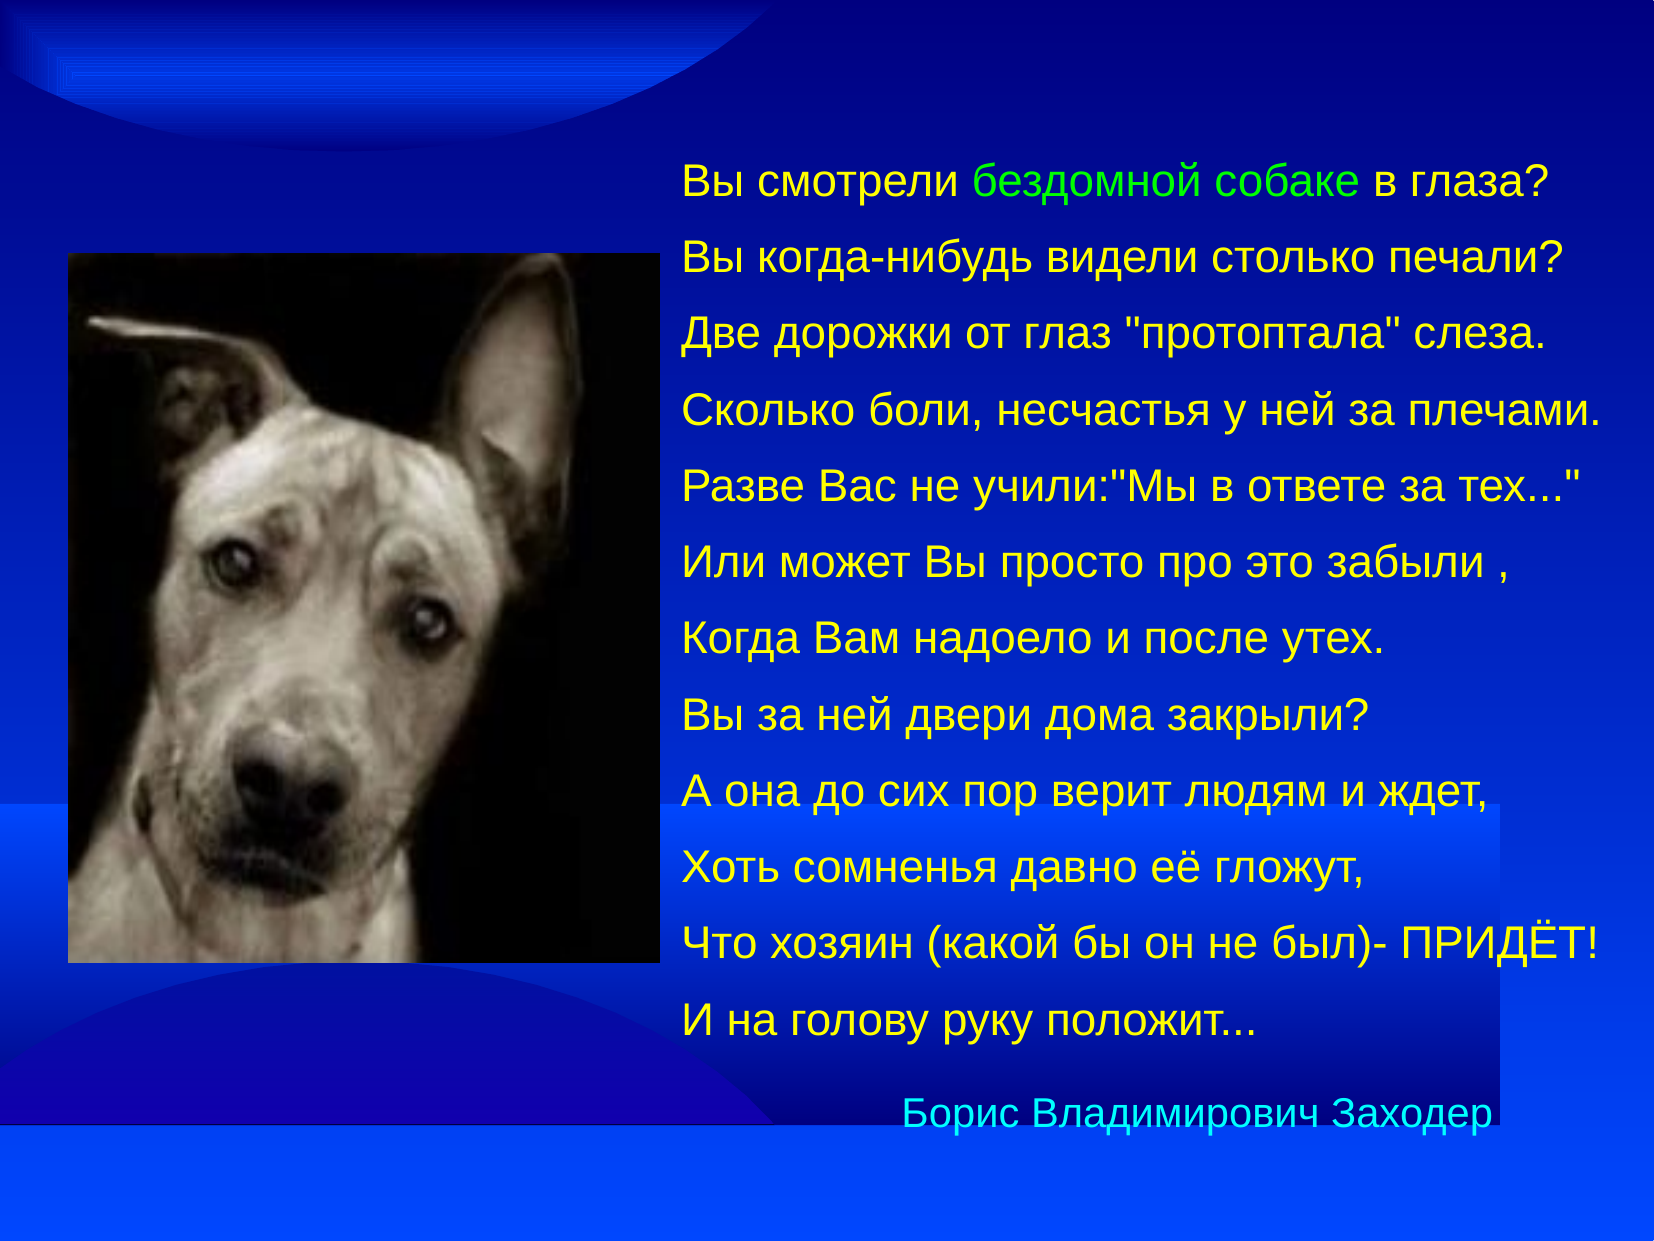

Вы смотрели бездомной собаке в глаза?
Вы когда-нибудь видели столько печали?
Две дорожки от глаз "протоптала" слеза.
Сколько боли, несчастья у ней за плечами.
Разве Вас не учили:"Мы в ответе за тех..."
Или может Вы просто про это забыли ,
Когда Вам надоело и после утех.
Вы за ней двери дома закрыли?
А она до сих пор верит людям и ждет,
Хоть сомненья давно её гложут,
Что хозяин (какой бы он не был)- ПРИДЁТ!
И на голову руку положит...
Борис Владимирович Заходер